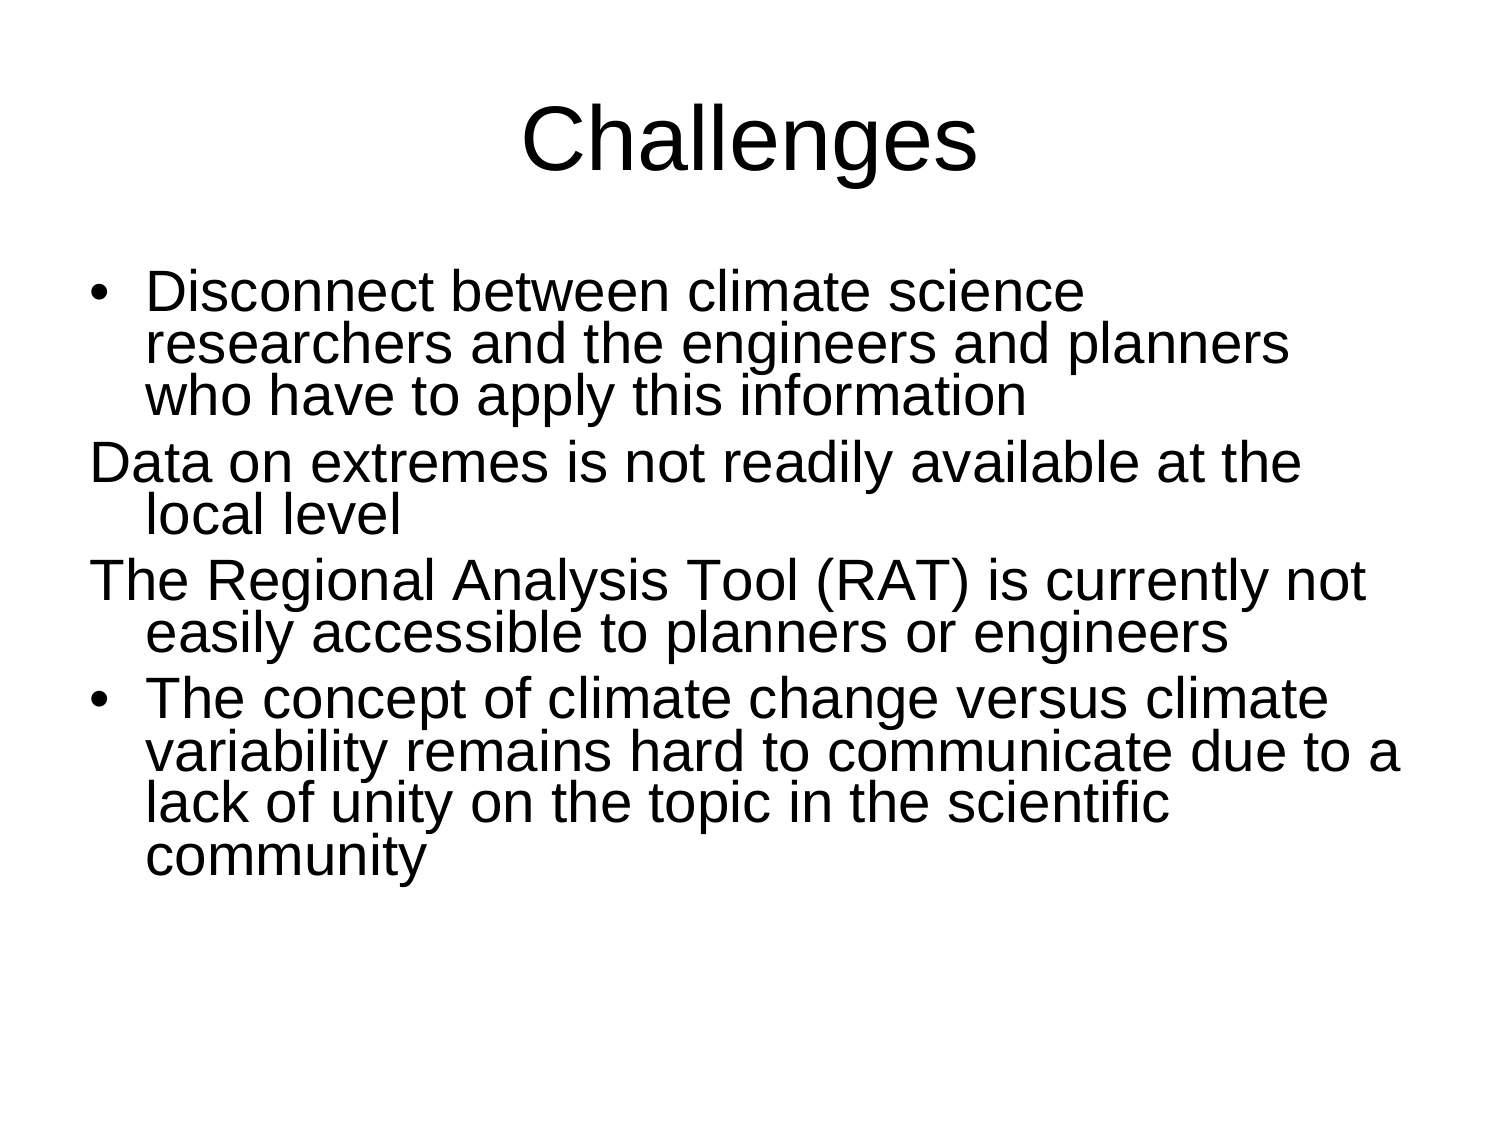

# Challenges
•	Disconnect between climate science researchers and the engineers and planners who have to apply this information
Data on extremes is not readily available at the local level
The Regional Analysis Tool (RAT) is currently not easily accessible to planners or engineers
•	The concept of climate change versus climate variability remains hard to communicate due to a lack of unity on the topic in the scientific community